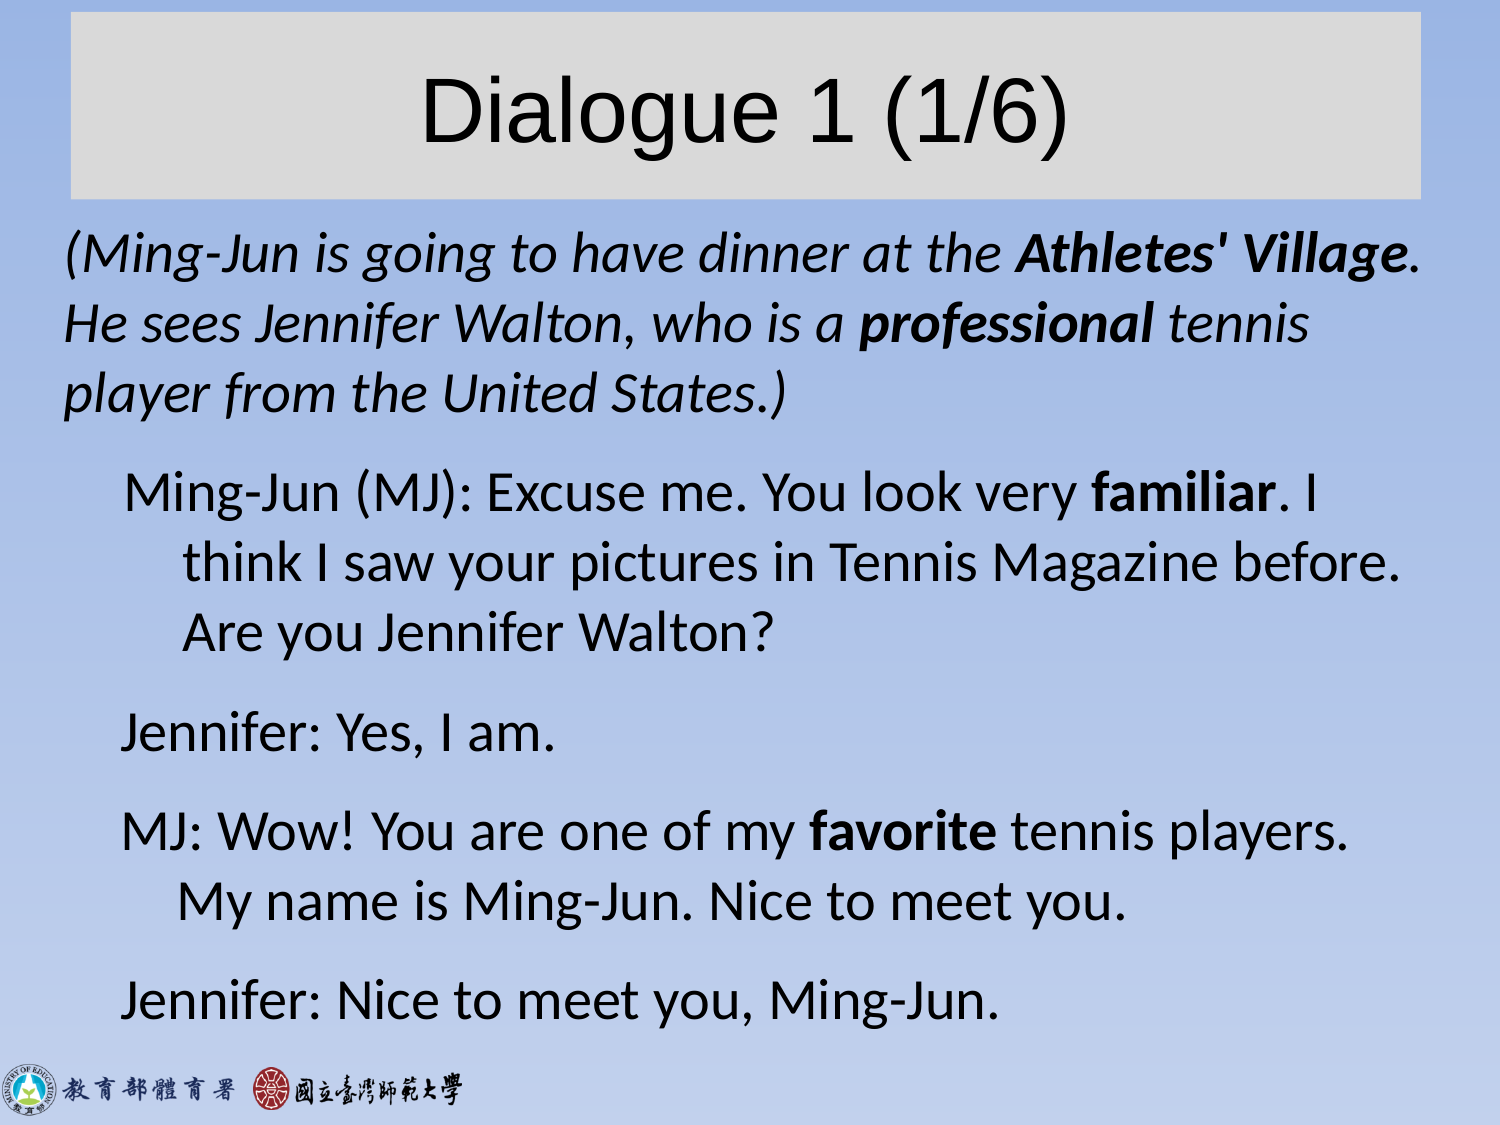

# Dialogue 1 (1/6)
| |
| --- |
(Ming-Jun is going to have dinner at the Athletes' Village. He sees Jennifer Walton, who is a professional tennis player from the United States.)
Ming-Jun (MJ): Excuse me. You look very familiar. I think I saw your pictures in Tennis Magazine before. Are you Jennifer Walton?
Jennifer: Yes, I am.
MJ: Wow! You are one of my favorite tennis players. My name is Ming-Jun. Nice to meet you.
Jennifer: Nice to meet you, Ming-Jun.